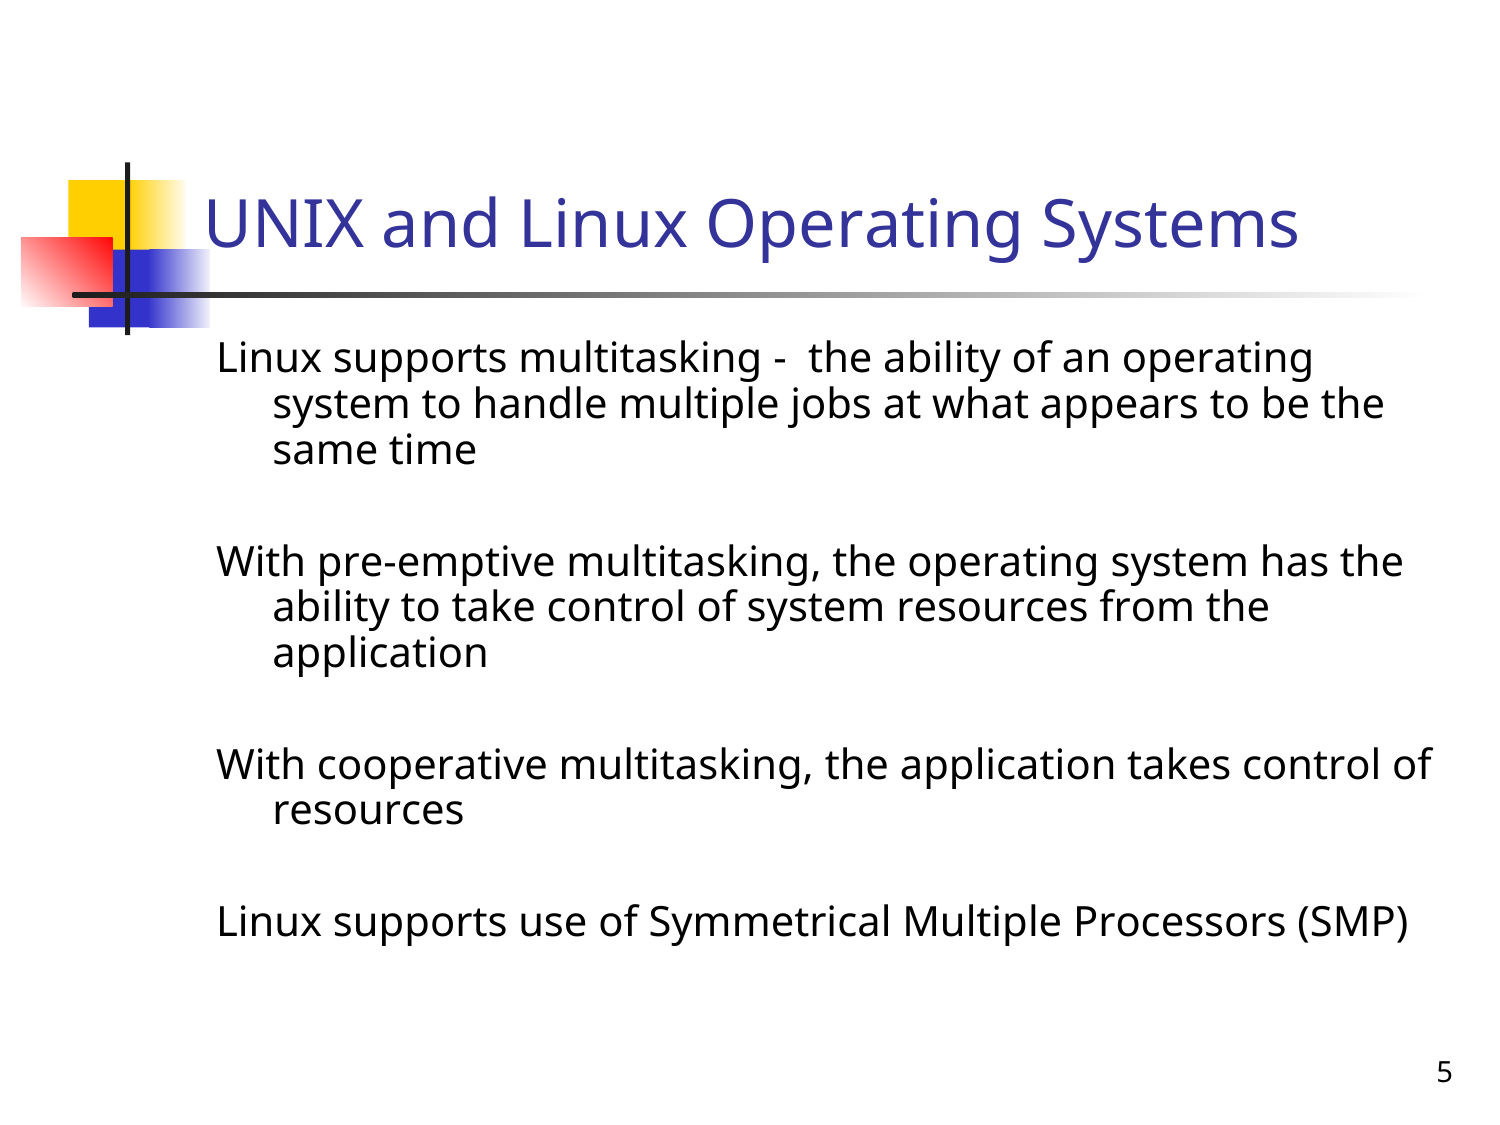

# UNIX and Linux Operating Systems
Linux supports multitasking - the ability of an operating system to handle multiple jobs at what appears to be the same time
With pre-emptive multitasking, the operating system has the ability to take control of system resources from the application
With cooperative multitasking, the application takes control of resources
Linux supports use of Symmetrical Multiple Processors (SMP)
5